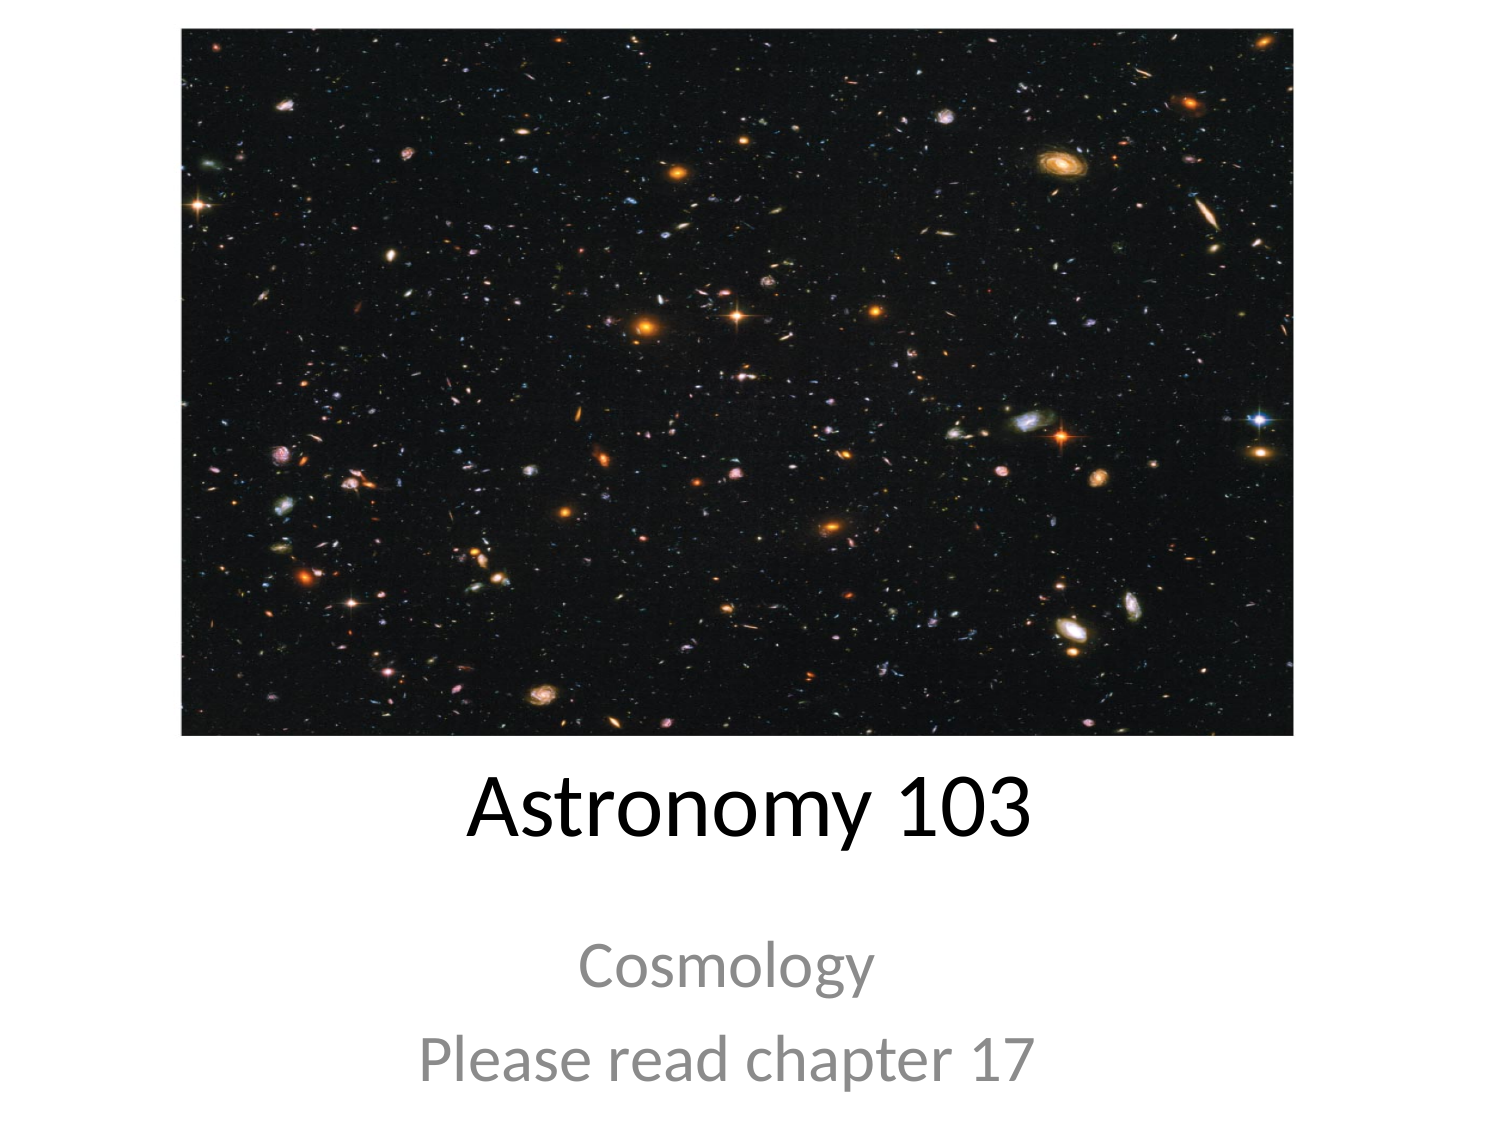

# Astronomy 103
Cosmology
Please read chapter 17